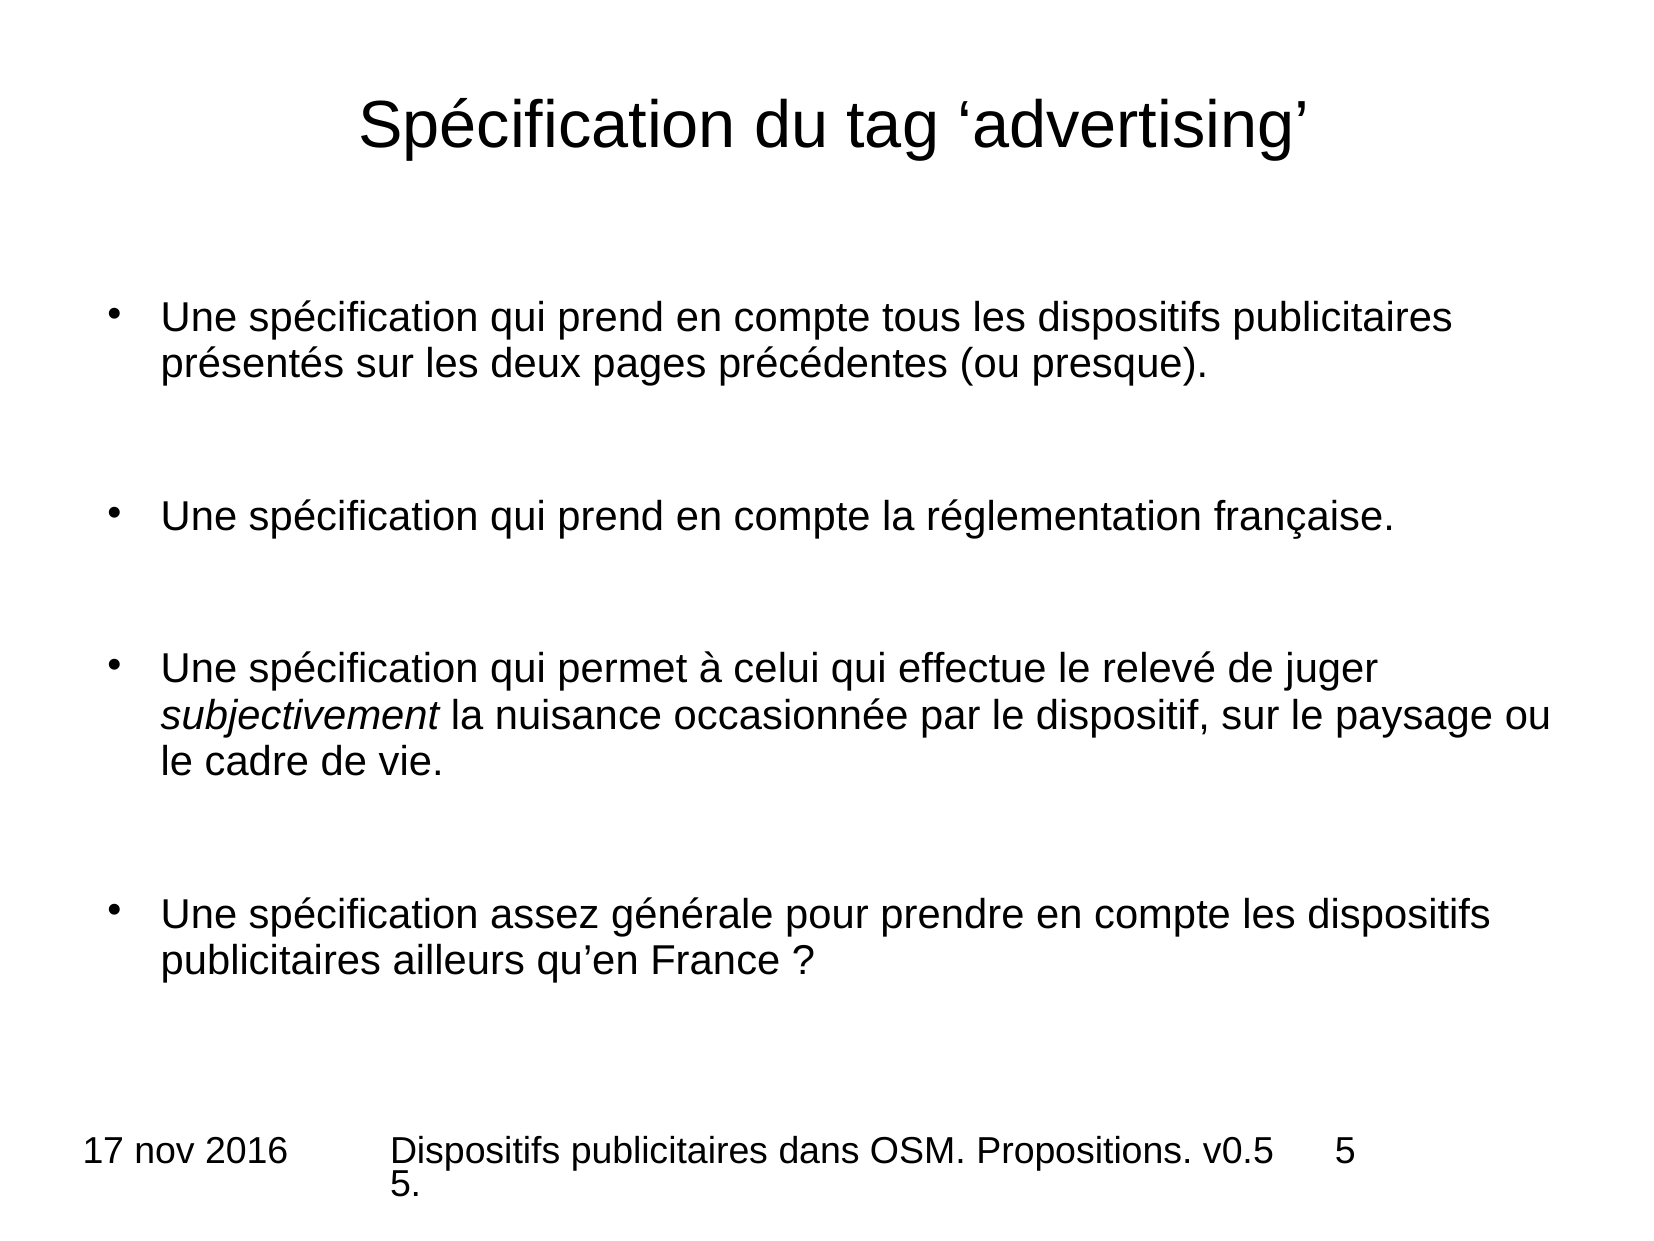

# Spécification du tag ‘advertising’
Une spécification qui prend en compte tous les dispositifs publicitaires présentés sur les deux pages précédentes (ou presque).
Une spécification qui prend en compte la réglementation française.
Une spécification qui permet à celui qui effectue le relevé de juger subjectivement la nuisance occasionnée par le dispositif, sur le paysage ou le cadre de vie.
Une spécification assez générale pour prendre en compte les dispositifs publicitaires ailleurs qu’en France ?
17 nov 2016
Dispositifs publicitaires dans OSM. Propositions. v0.55.
5